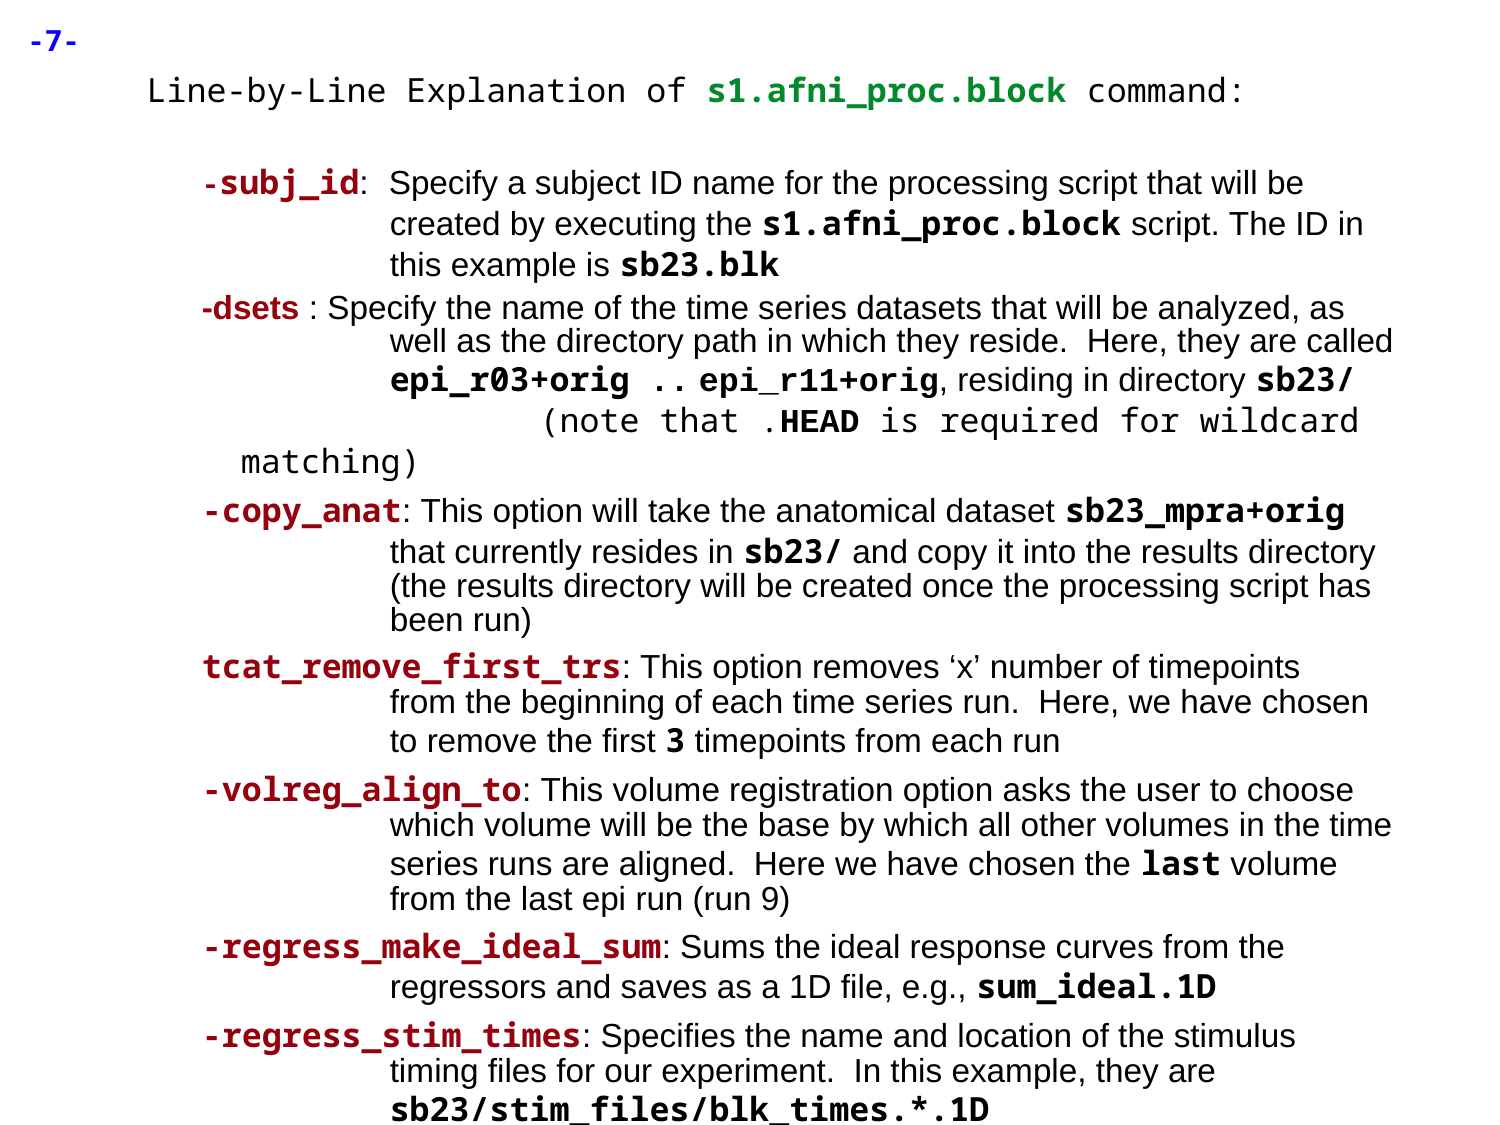

# Line-by-Line Explanation of s1.afni_proc.block command:
-subj_id: Specify a subject ID name for the processing script that will be 	created by executing the s1.afni_proc.block script. The ID in 	this example is sb23.blk
-dsets : Specify the name of the time series datasets that will be analyzed, as 	well as the directory path in which they reside. Here, they are called 	epi_r03+orig .. epi_r11+orig, residing in directory sb23/ 	(note that .HEAD is required for wildcard matching)
-copy_anat: This option will take the anatomical dataset sb23_mpra+orig 	that currently resides in sb23/ and copy it into the results directory 	(the results directory will be created once the processing script has 	been run)
tcat_remove_first_trs: This option removes ‘x’ number of timepoints 	from the beginning of each time series run. Here, we have chosen 	to remove the first 3 timepoints from each run
-volreg_align_to: This volume registration option asks the user to choose 	which volume will be the base by which all other volumes in the time 	series runs are aligned. Here we have chosen the last volume 	from the last epi run (run 9)
-regress_make_ideal_sum: Sums the ideal response curves from the 	regressors and saves as a 1D file, e.g., sum_ideal.1D
-regress_stim_times: Specifies the name and location of the stimulus 	timing files for our experiment. In this example, they are 		sb23/stim_files/blk_times.*.1D